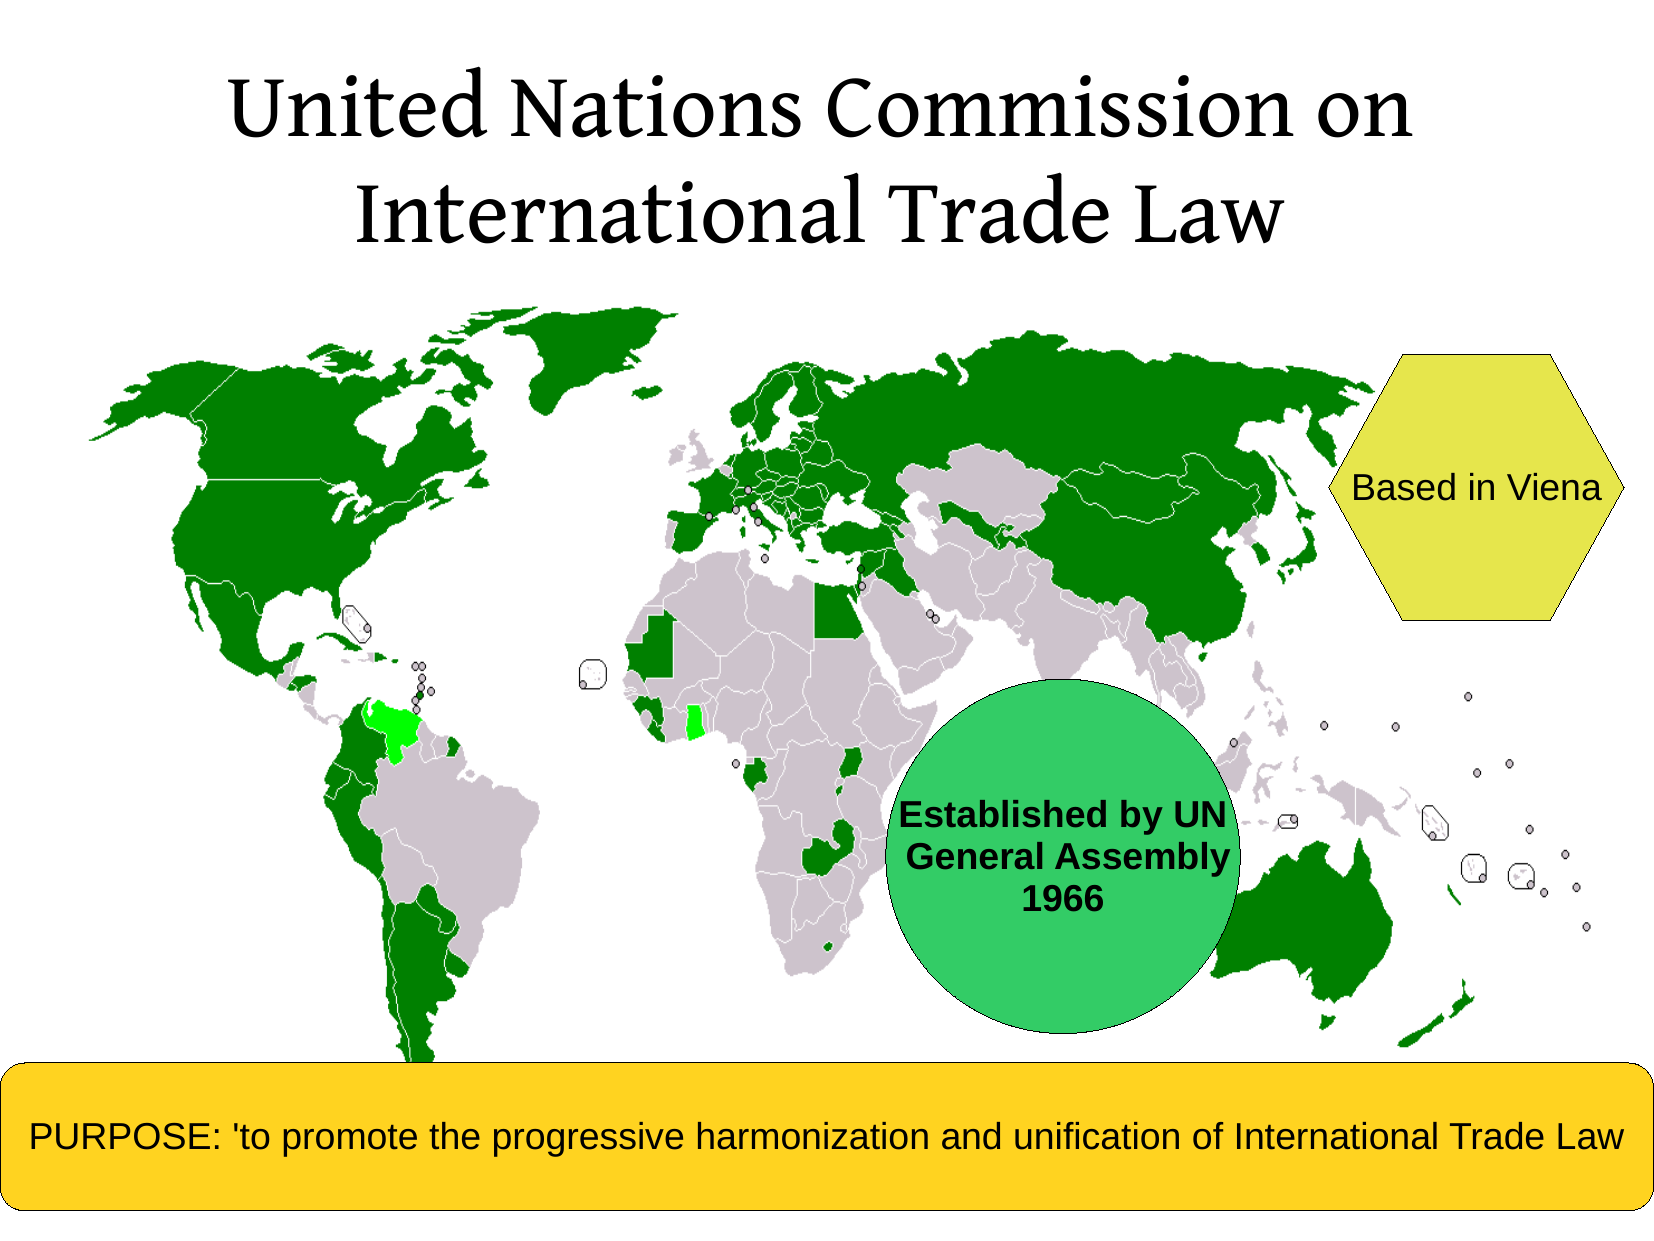

# United Nations Commission on International Trade Law
Based in Viena
Established by UN
 General Assembly
1966
PURPOSE: 'to promote the progressive harmonization and unification of International Trade Law
NEOTRANS
54